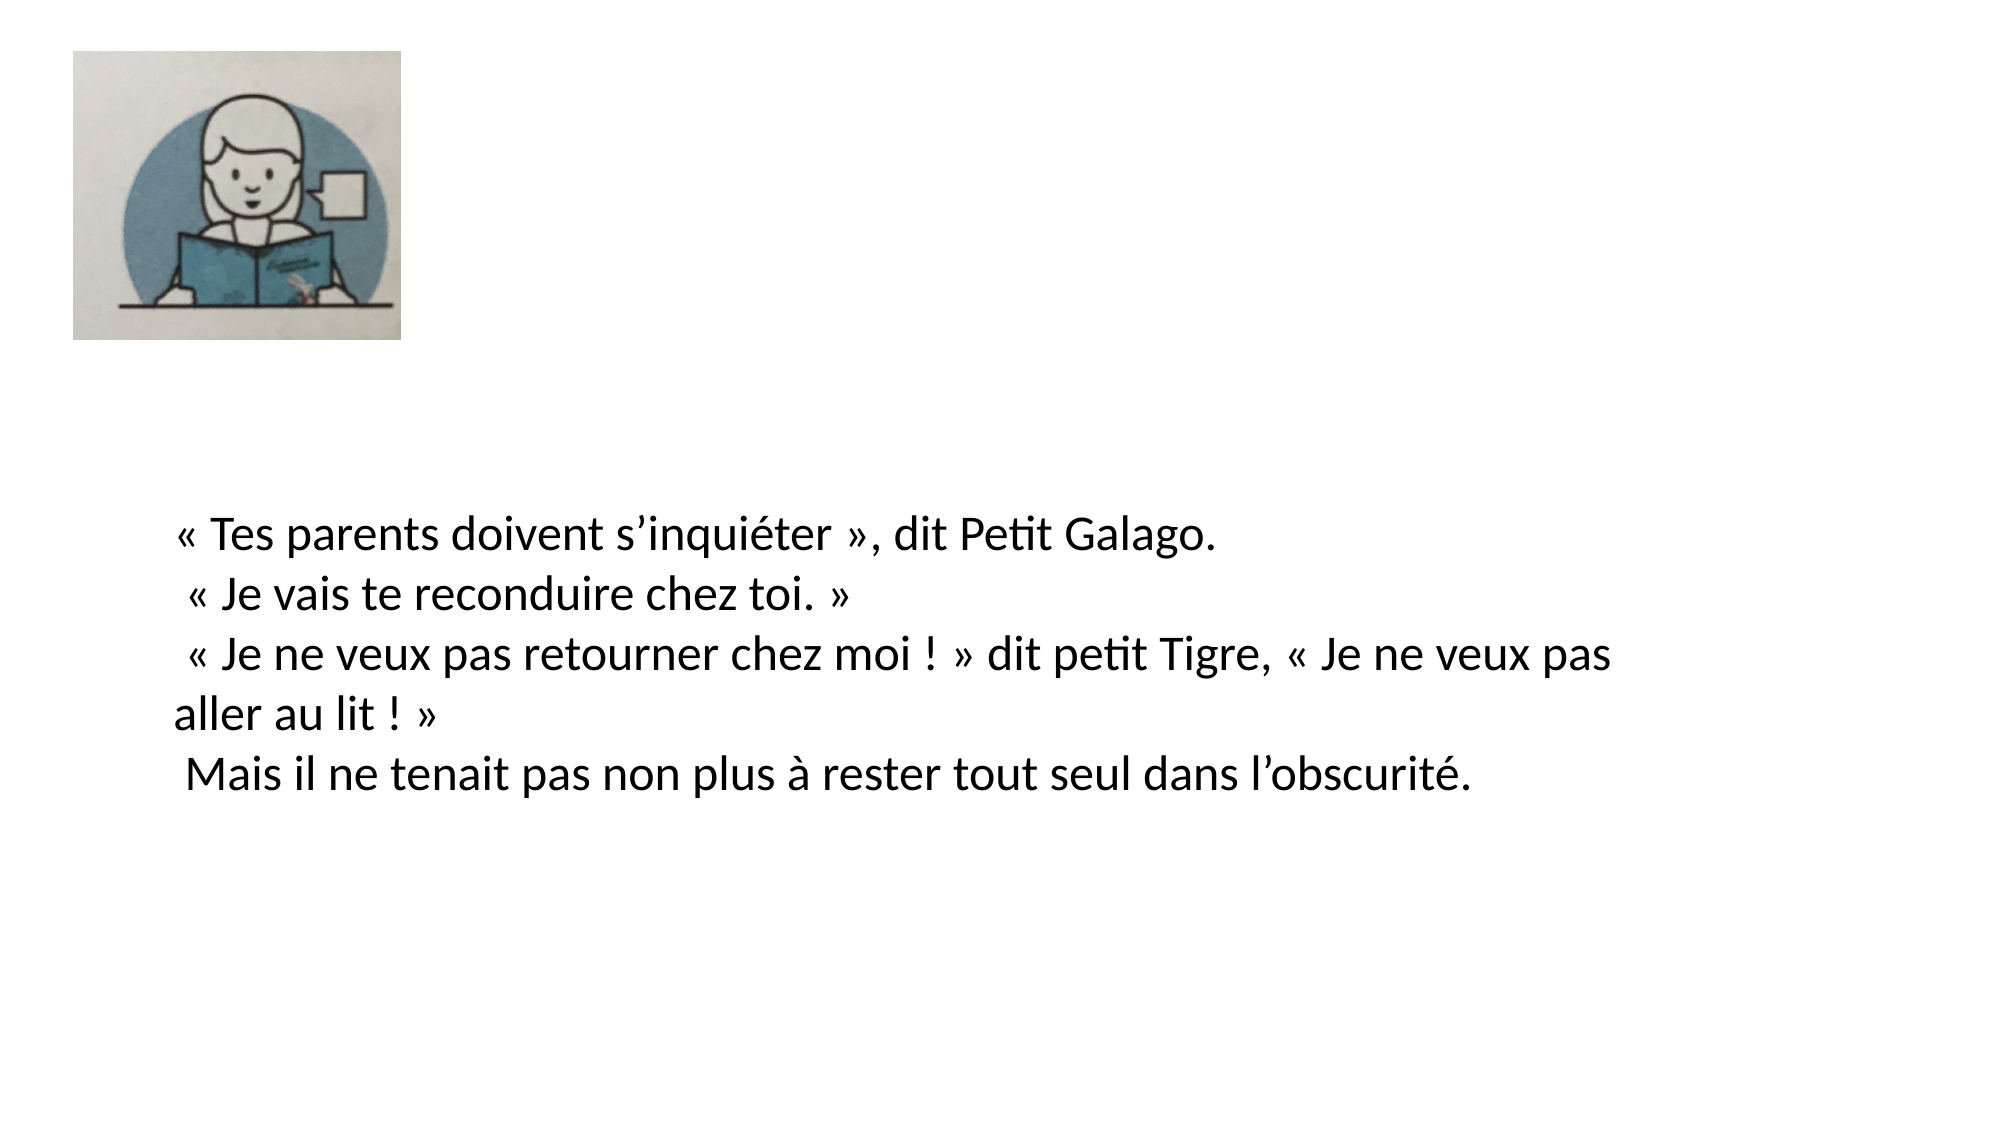

« Tes parents doivent s’inquiéter », dit Petit Galago.
 « Je vais te reconduire chez toi. »
 « Je ne veux pas retourner chez moi ! » dit petit Tigre, « Je ne veux pas aller au lit ! »
 Mais il ne tenait pas non plus à rester tout seul dans l’obscurité.